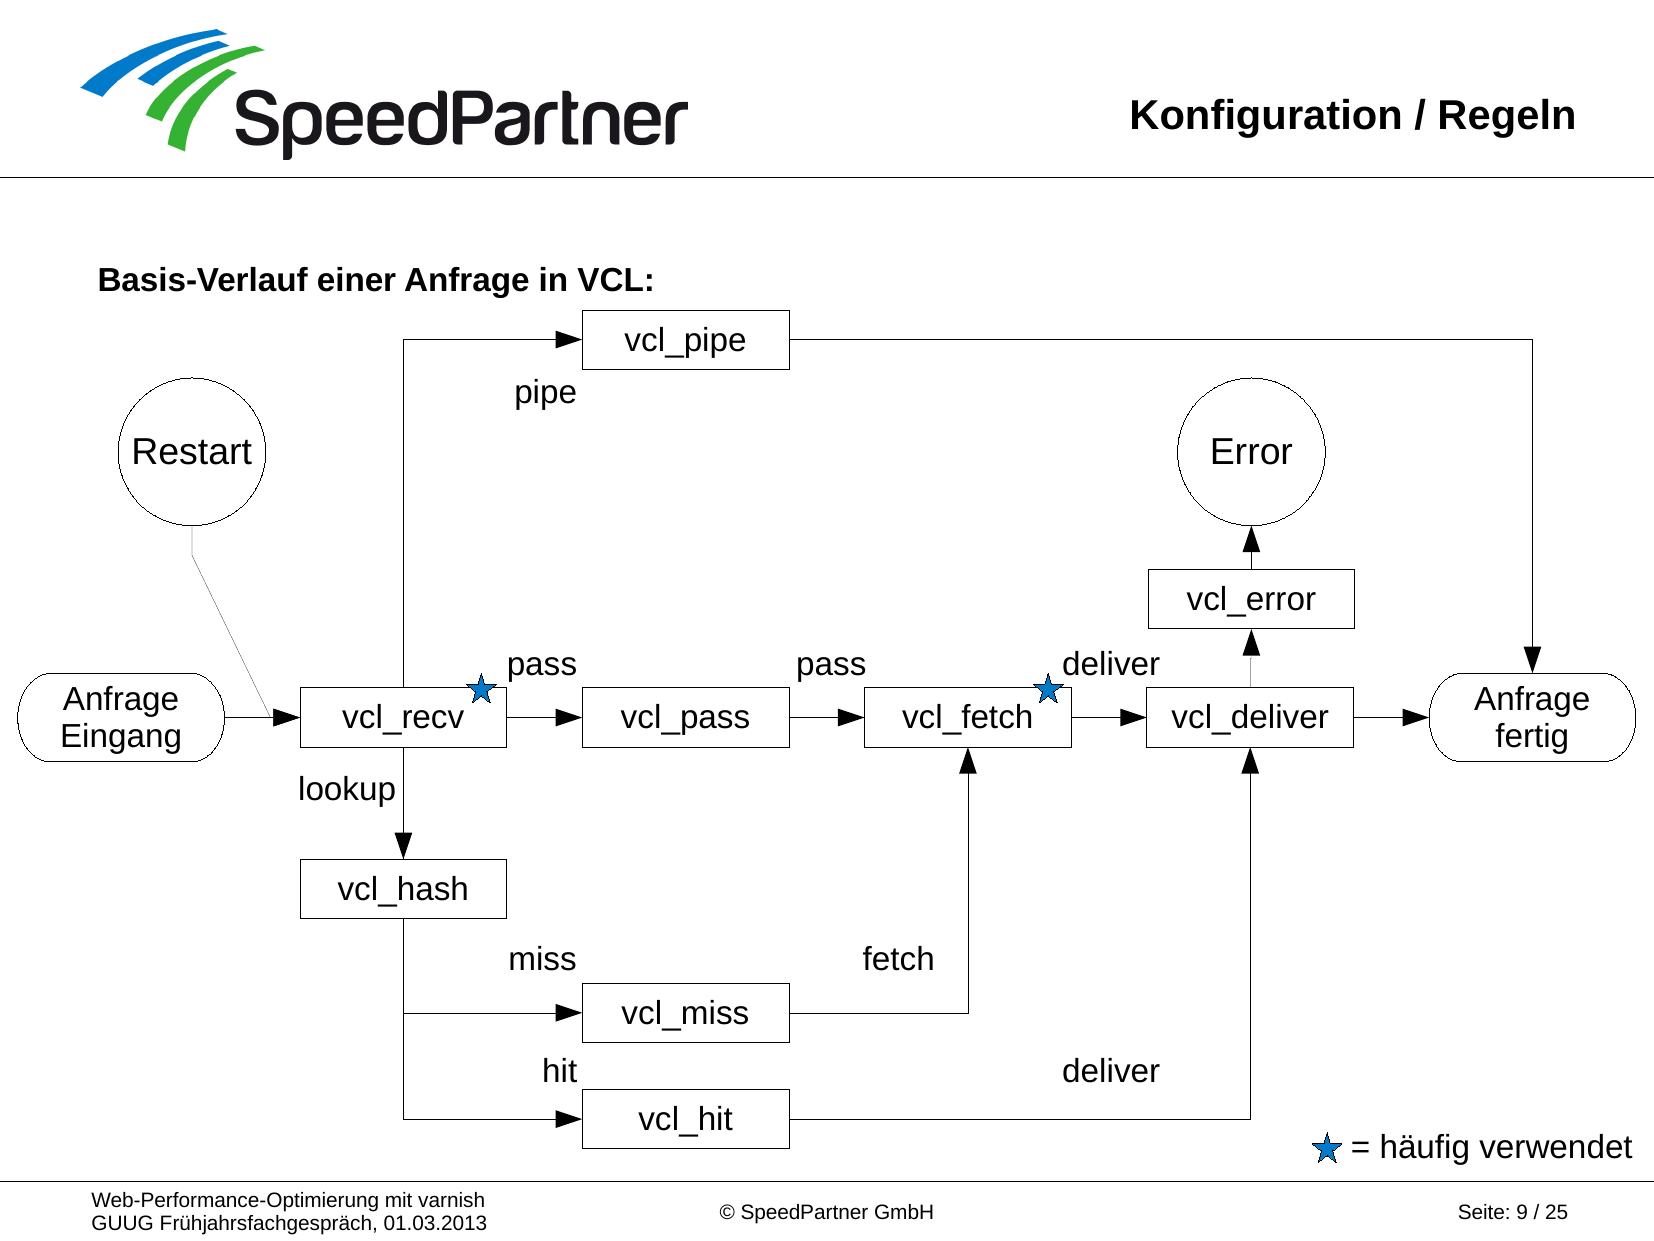

# Konfiguration / Regeln
Basis-Verlauf einer Anfrage in VCL:
vcl_pipe
pipe
Restart
Error
vcl_error
pass
pass
deliver
Anfrage
Eingang
Anfrage
fertig
vcl_recv
vcl_pass
vcl_fetch
vcl_deliver
lookup
vcl_hash
miss
fetch
vcl_miss
hit
deliver
vcl_hit
= häufig verwendet